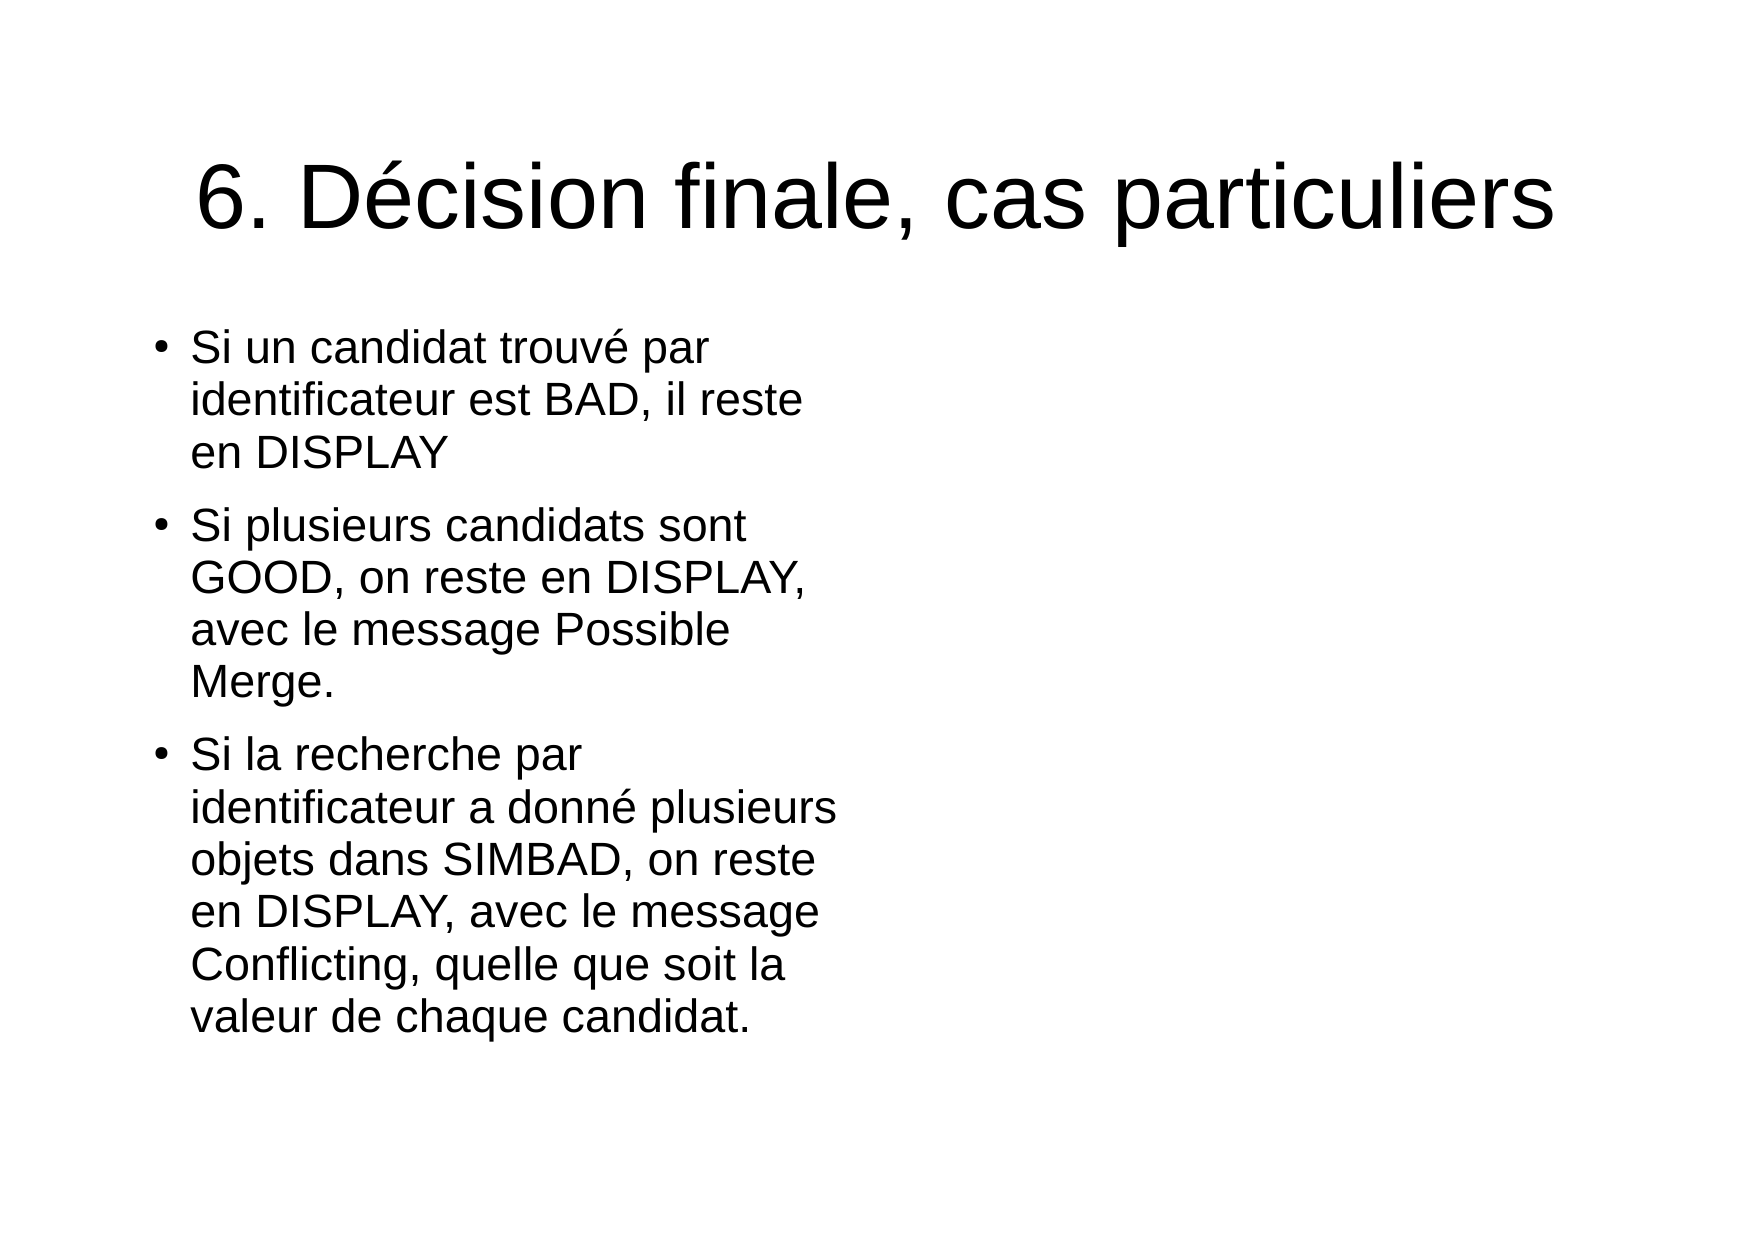

# 6. Décision finale, cas particuliers
Si un candidat trouvé par identificateur est BAD, il reste en DISPLAY
Si plusieurs candidats sont GOOD, on reste en DISPLAY, avec le message Possible Merge.
Si la recherche par identificateur a donné plusieurs objets dans SIMBAD, on reste en DISPLAY, avec le message Conflicting, quelle que soit la valeur de chaque candidat.